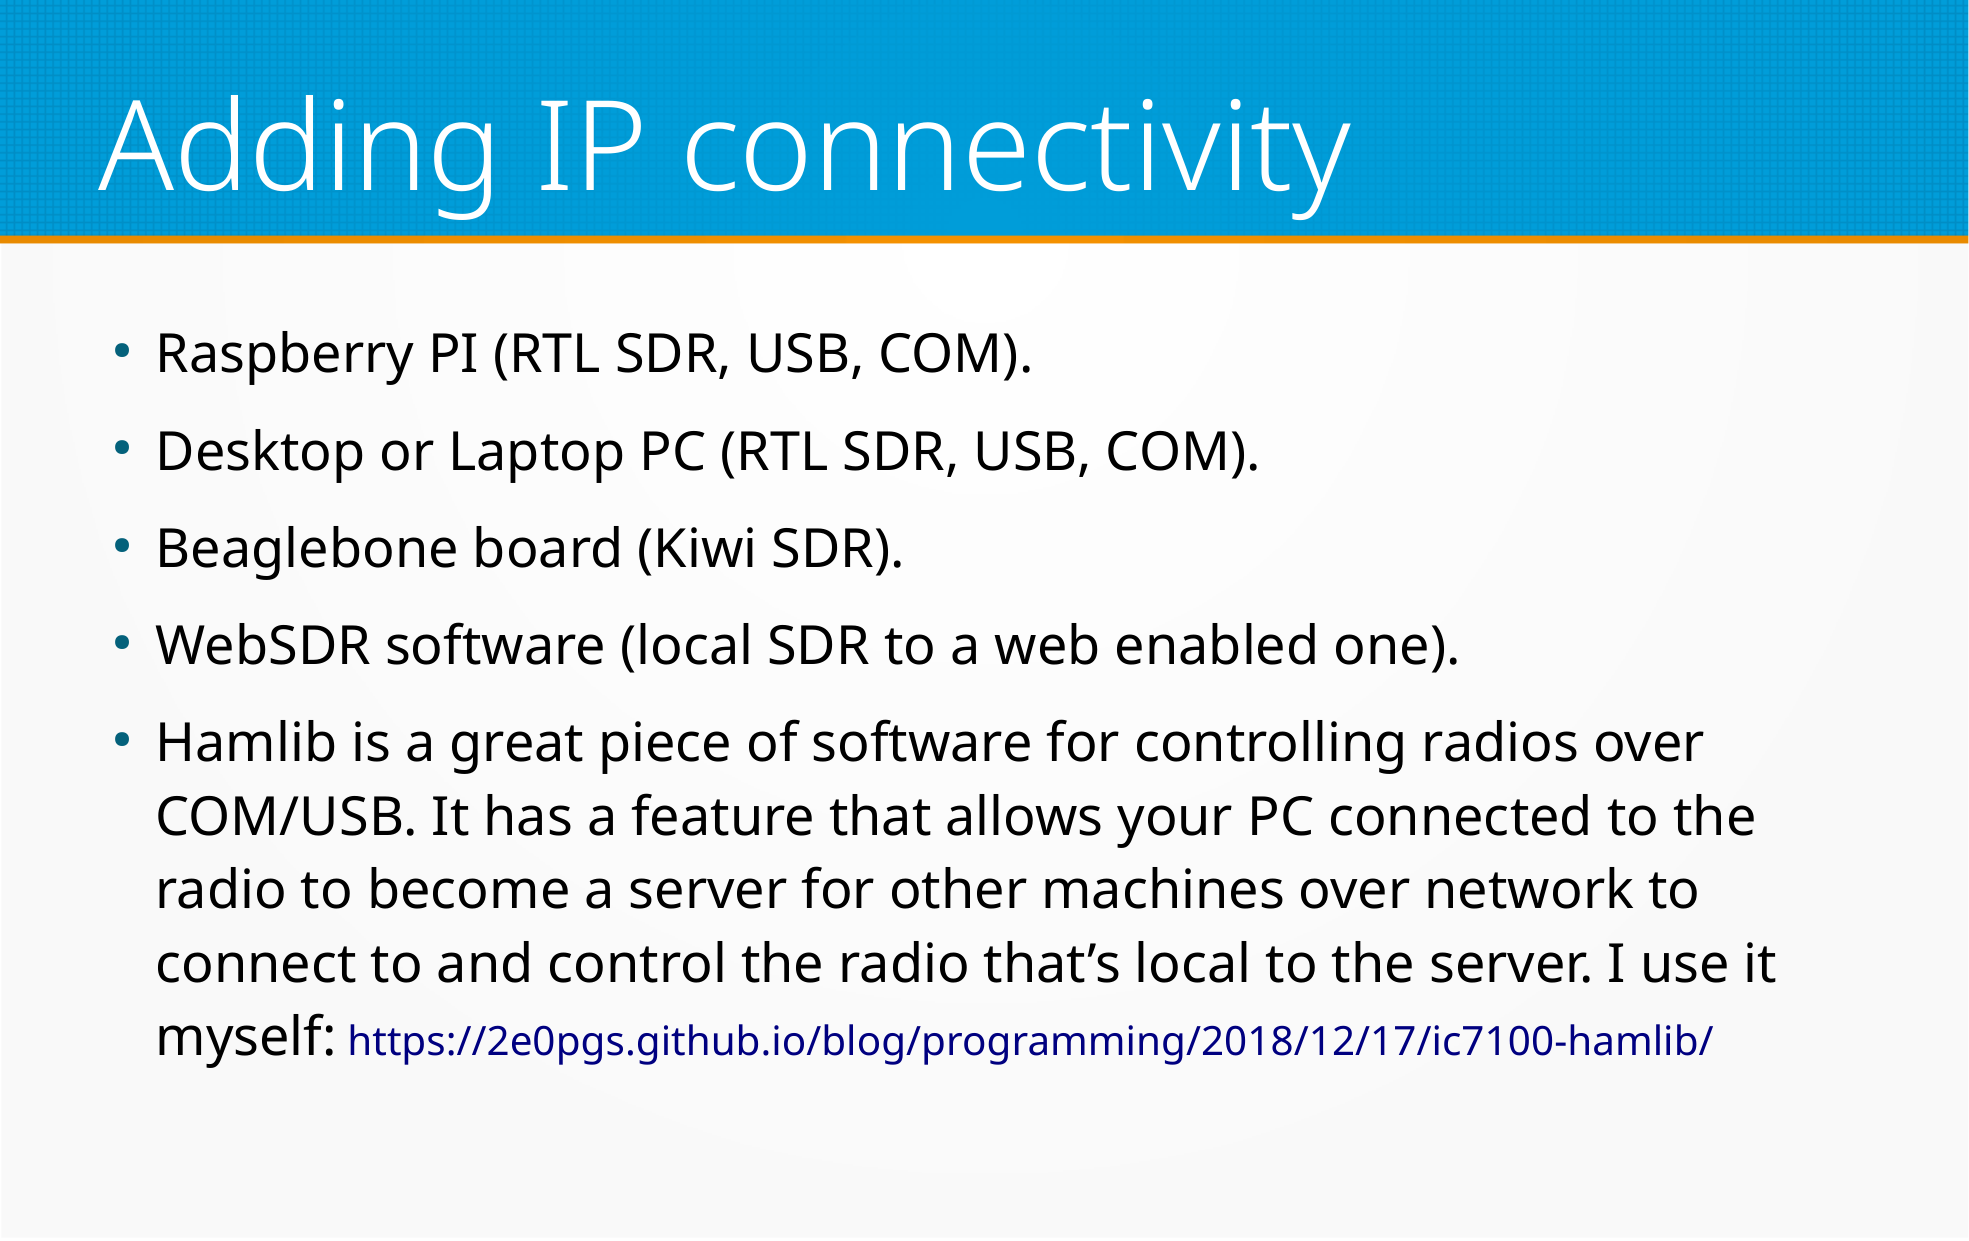

# Adding IP connectivity
Raspberry PI (RTL SDR, USB, COM).
Desktop or Laptop PC (RTL SDR, USB, COM).
Beaglebone board (Kiwi SDR).
WebSDR software (local SDR to a web enabled one).
Hamlib is a great piece of software for controlling radios over COM/USB. It has a feature that allows your PC connected to the radio to become a server for other machines over network to connect to and control the radio that’s local to the server. I use it myself: https://2e0pgs.github.io/blog/programming/2018/12/17/ic7100-hamlib/